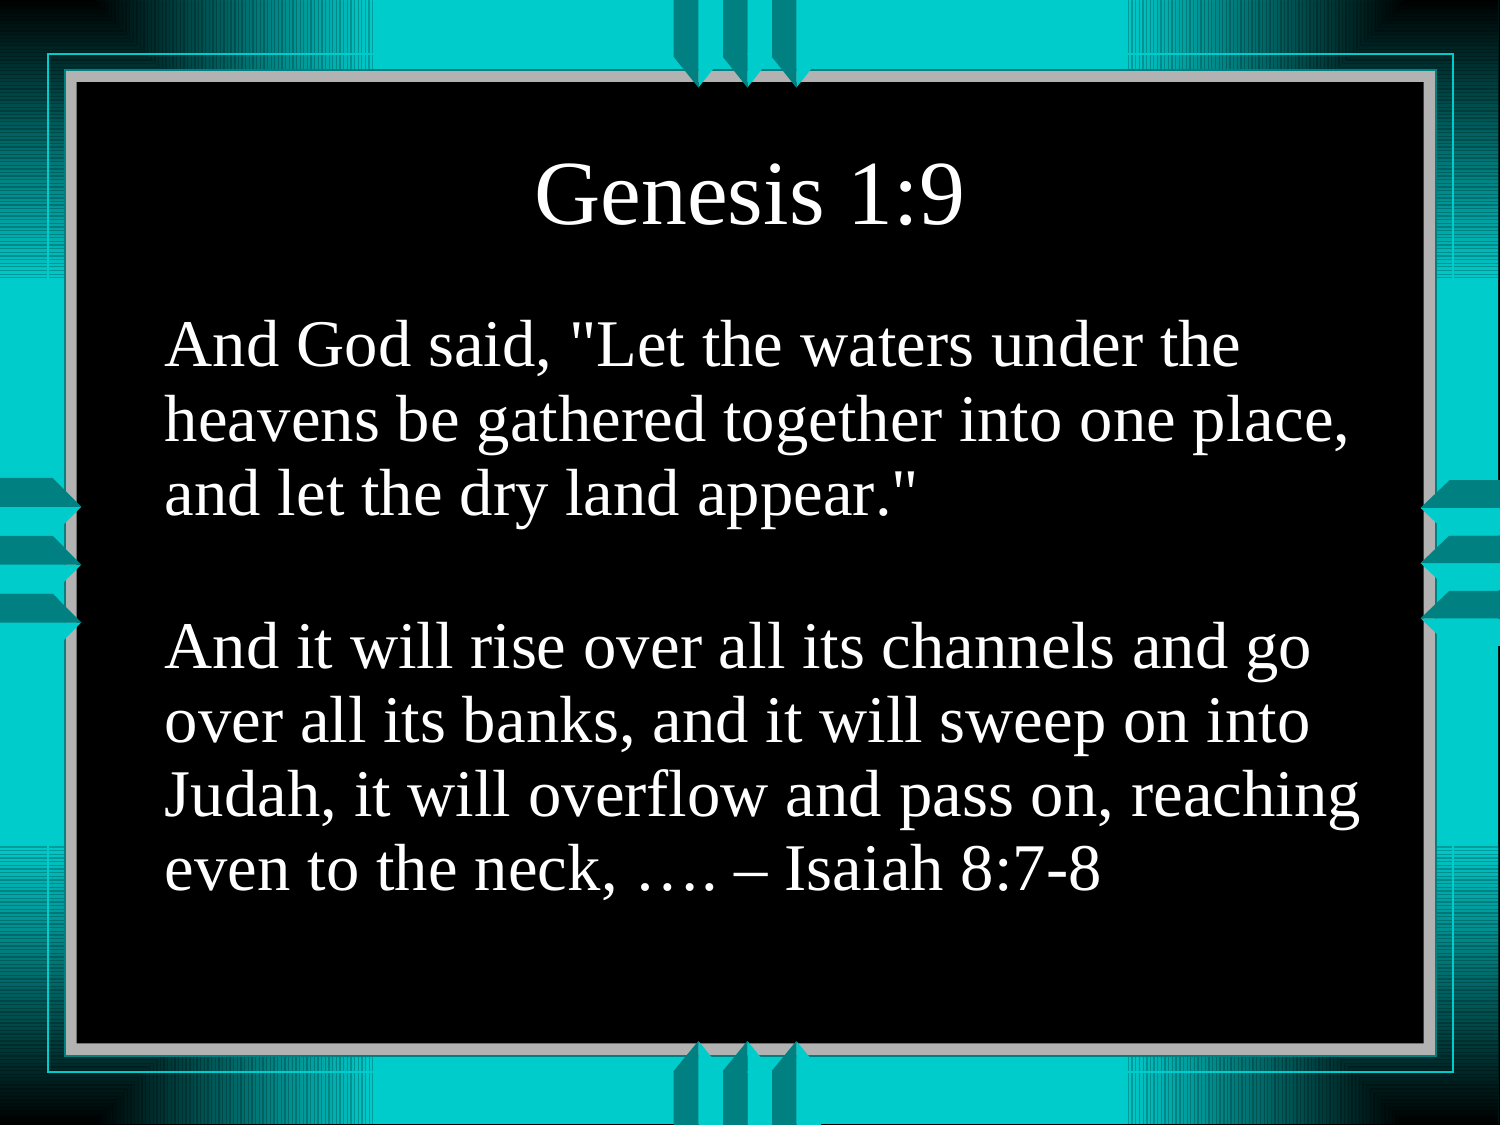

# Genesis 1:9
And God said, "Let the waters under the heavens be gathered together into one place, and let the dry land appear."
And it will rise over all its channels and go over all its banks, and it will sweep on into Judah, it will overflow and pass on, reaching even to the neck, …. – Isaiah 8:7-8